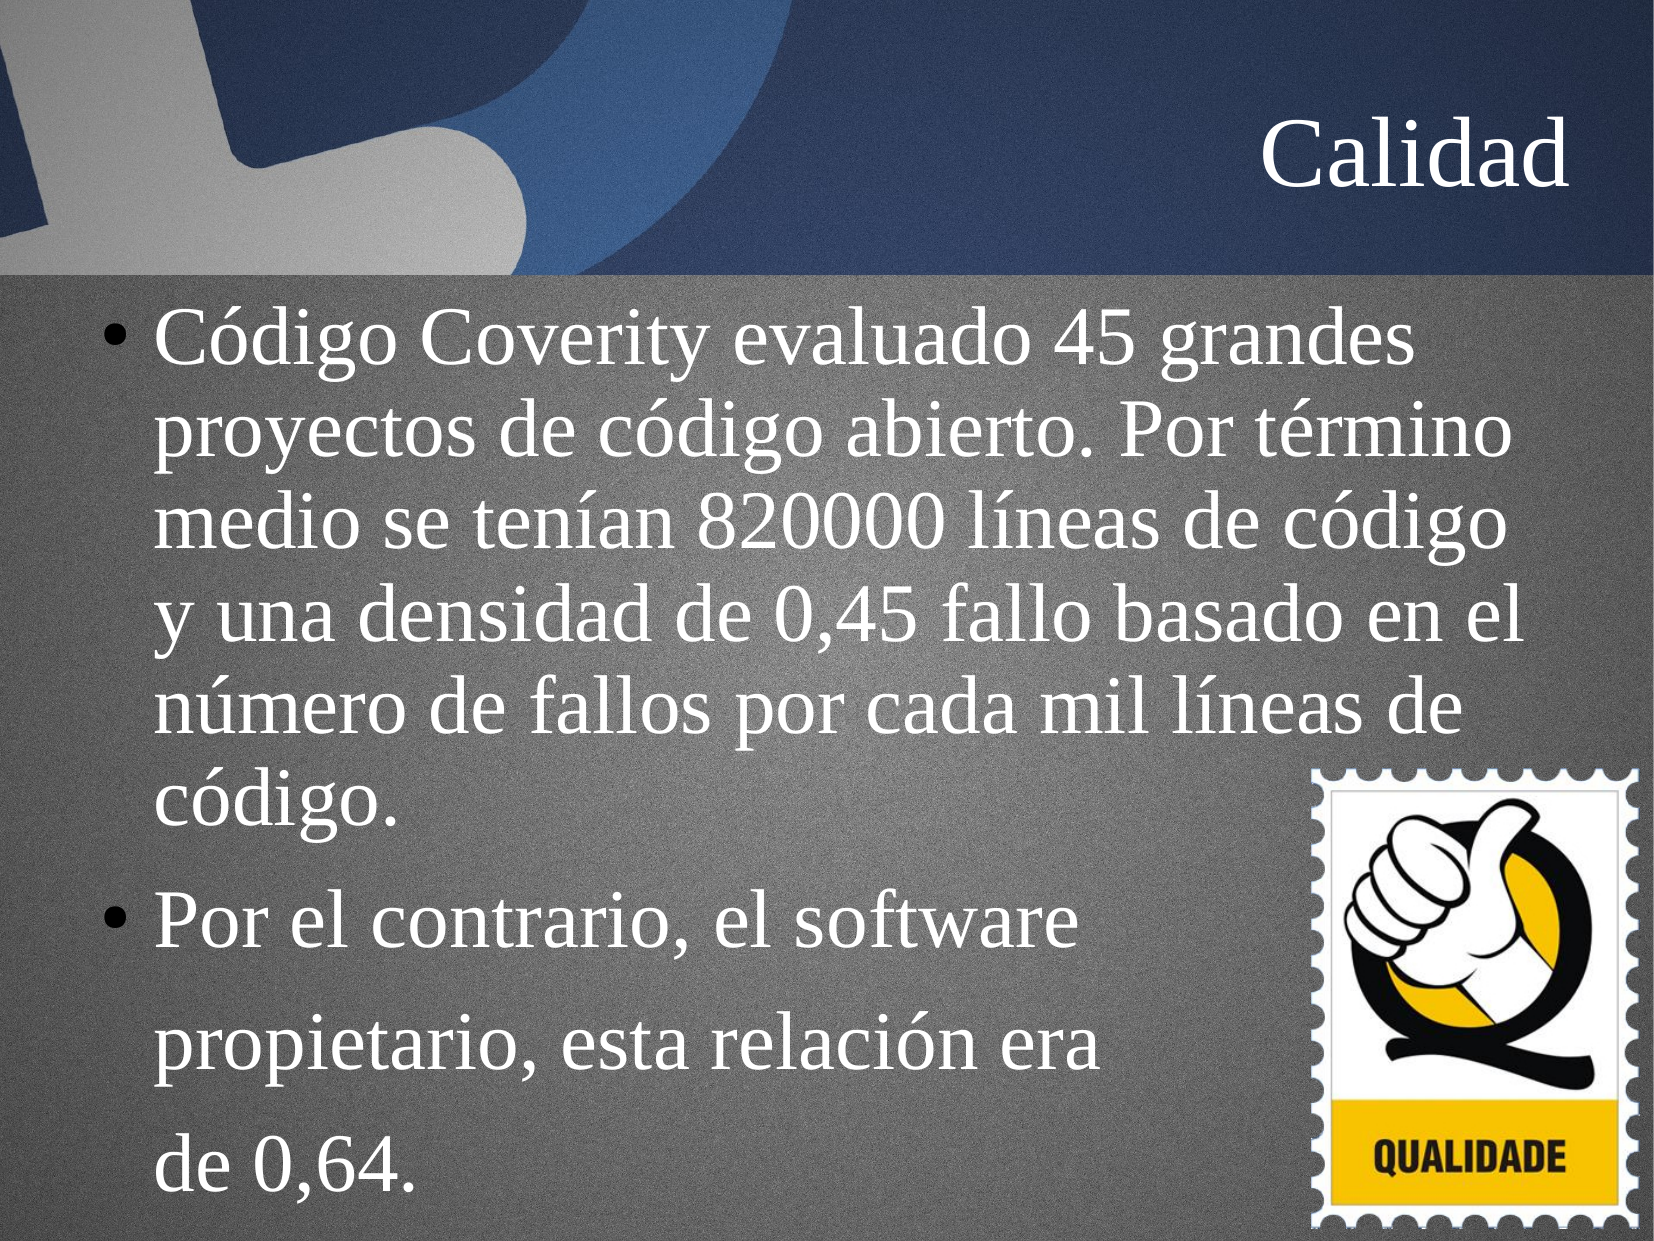

# Calidad
Código Coverity evaluado 45 grandes proyectos de código abierto. Por término medio se tenían 820000 líneas de código y una densidad de 0,45 fallo basado en el número de fallos por cada mil líneas de código.
Por el contrario, el software
propietario, esta relación era
de 0,64.